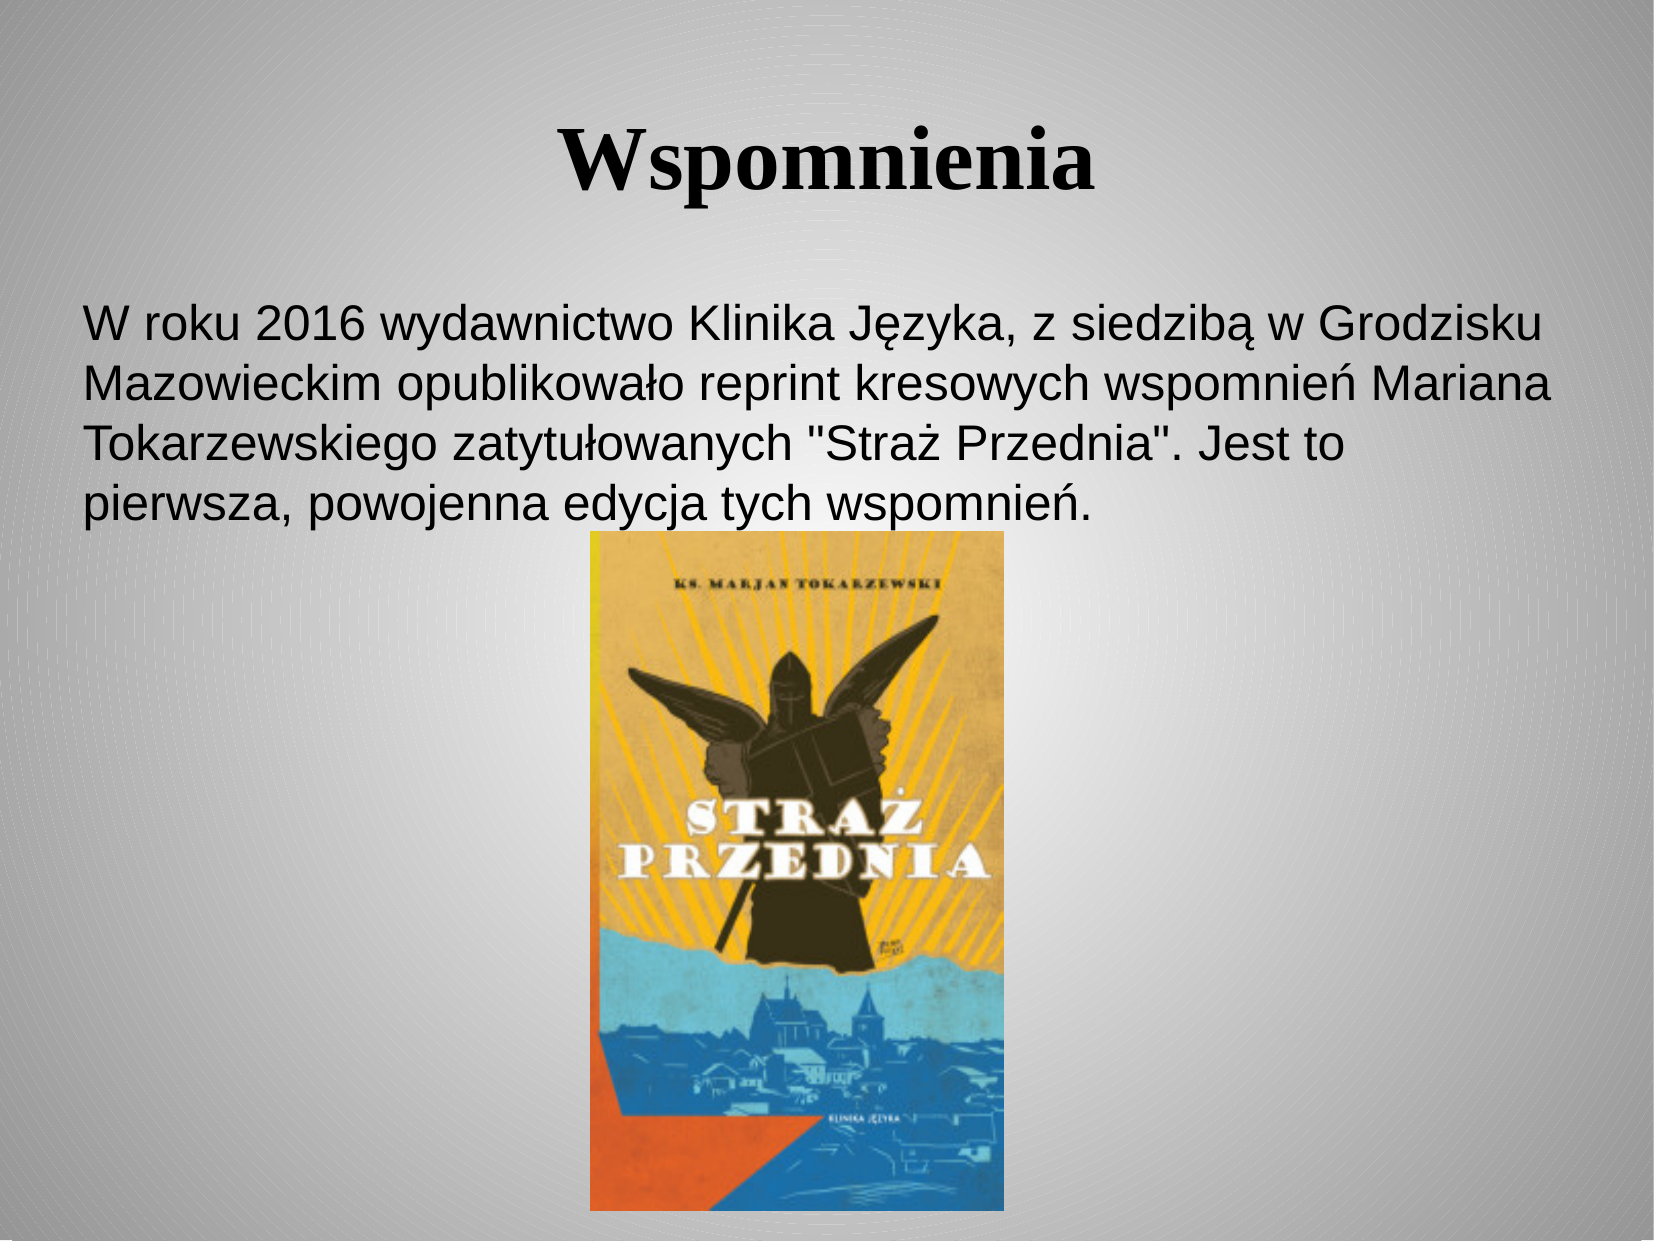

# Wspomnienia
W roku 2016 wydawnictwo Klinika Języka, z siedzibą w Grodzisku Mazowieckim opublikowało reprint kresowych wspomnień Mariana Tokarzewskiego zatytułowanych "Straż Przednia". Jest to pierwsza, powojenna edycja tych wspomnień.